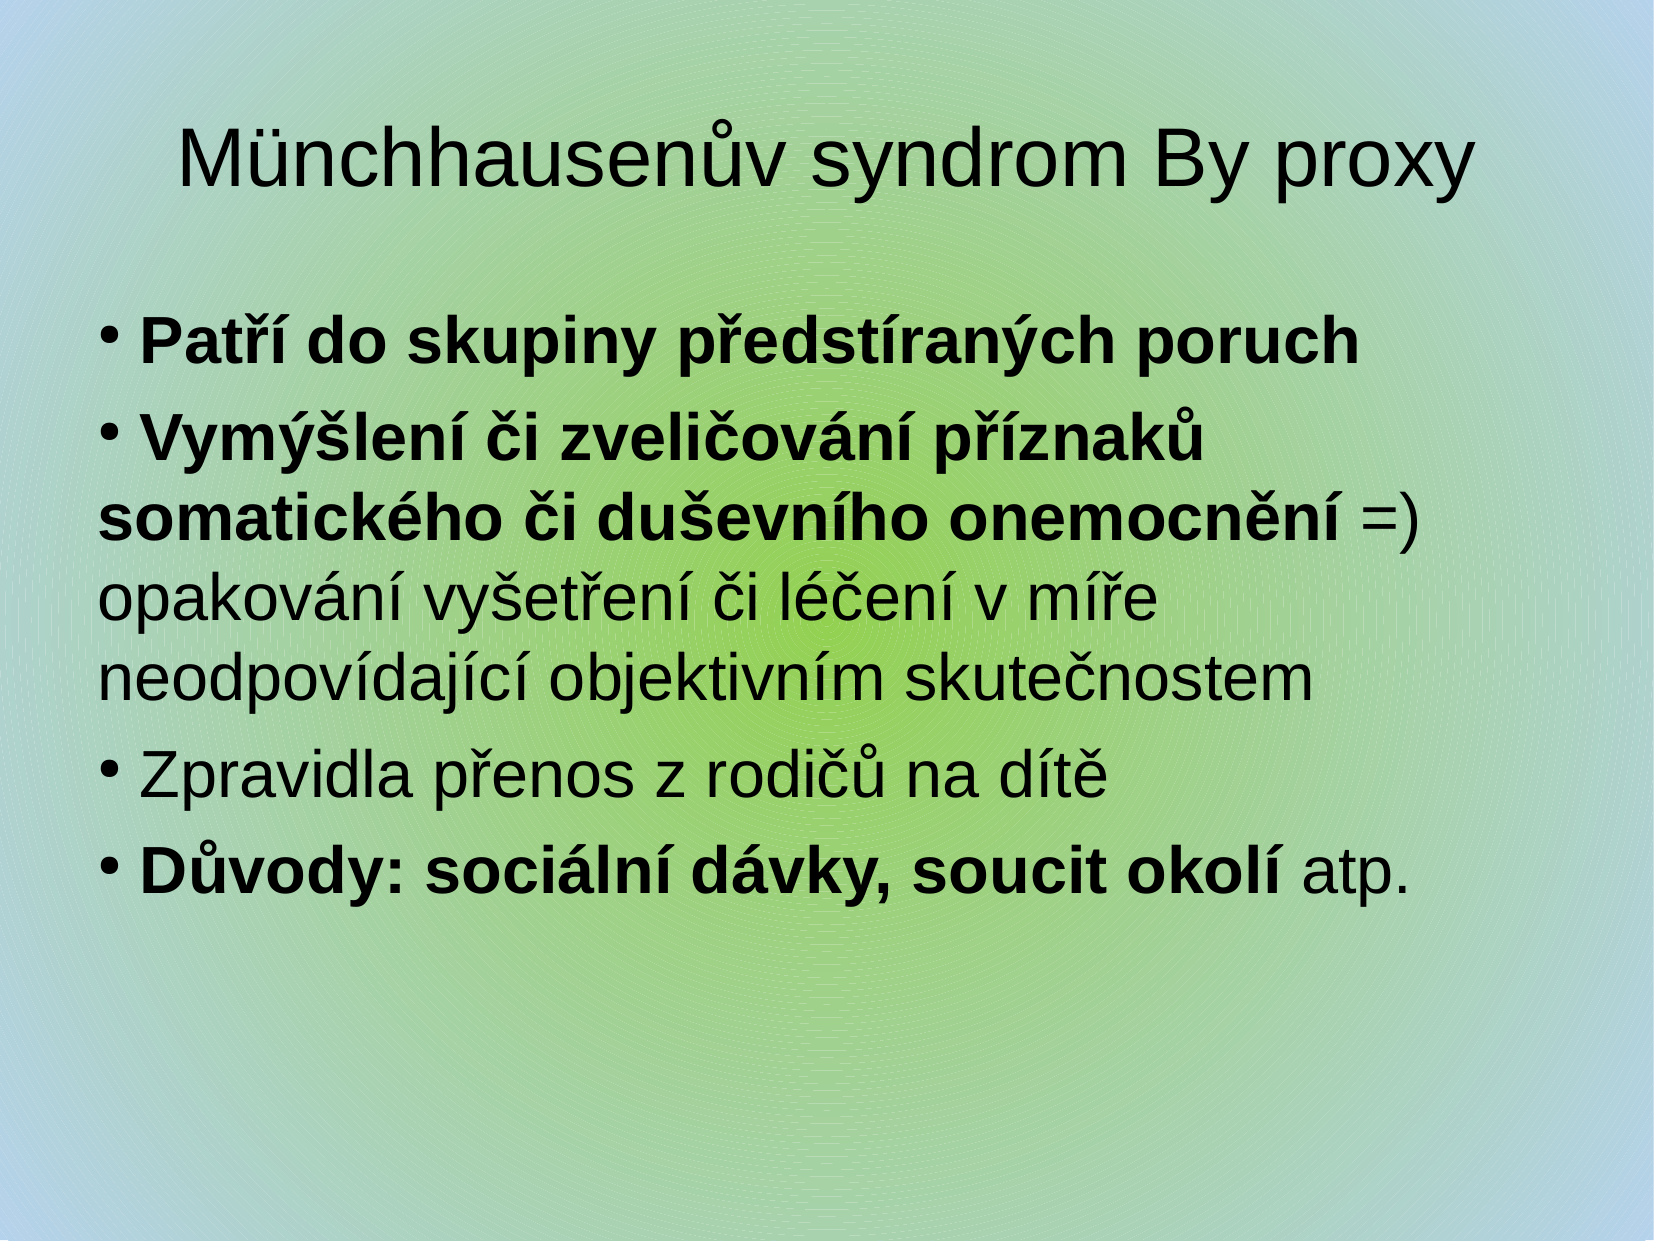

# Münchhausenův syndrom By proxy
 Patří do skupiny předstíraných poruch
 Vymýšlení či zveličování příznaků somatického či duševního onemocnění =) opakování vyšetření či léčení v míře neodpovídající objektivním skutečnostem
 Zpravidla přenos z rodičů na dítě
 Důvody: sociální dávky, soucit okolí atp.